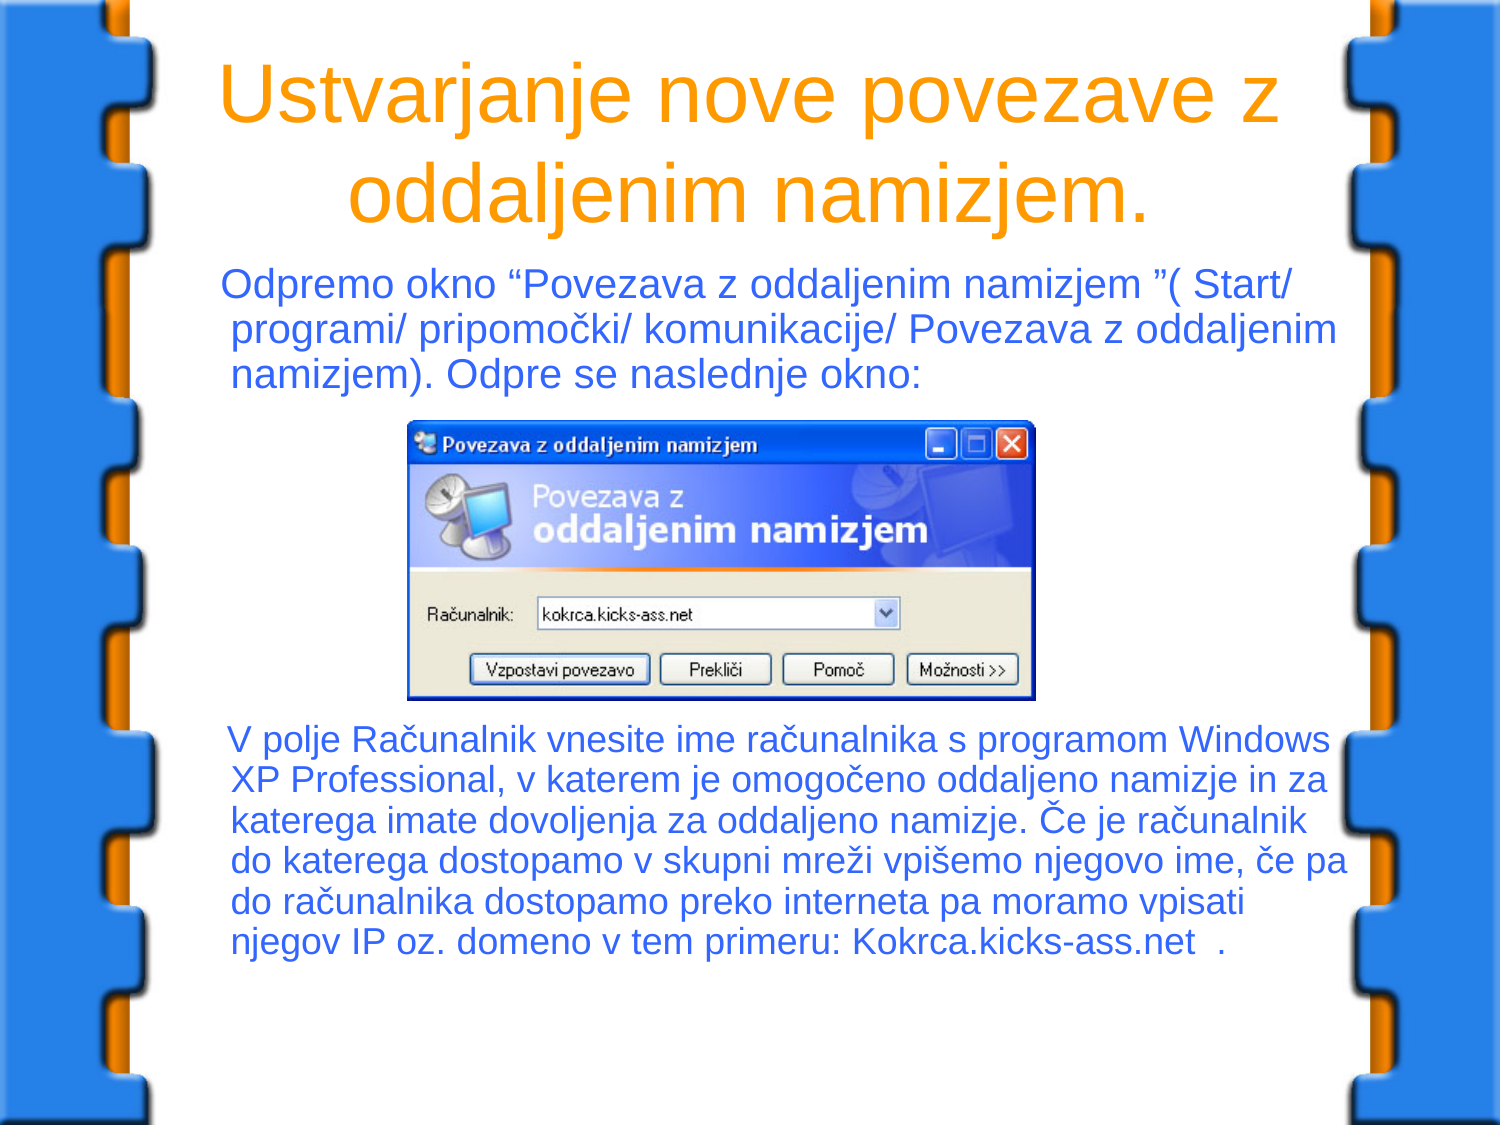

# Ustvarjanje nove povezave z oddaljenim namizjem.
 Odpremo okno “Povezava z oddaljenim namizjem ”( Start/ programi/ pripomočki/ komunikacije/ Povezava z oddaljenim namizjem). Odpre se naslednje okno:
 V polje Računalnik vnesite ime računalnika s programom Windows XP Professional, v katerem je omogočeno oddaljeno namizje in za katerega imate dovoljenja za oddaljeno namizje. Če je računalnik do katerega dostopamo v skupni mreži vpišemo njegovo ime, če pa do računalnika dostopamo preko interneta pa moramo vpisati njegov IP oz. domeno v tem primeru: Kokrca.kicks-ass.net .